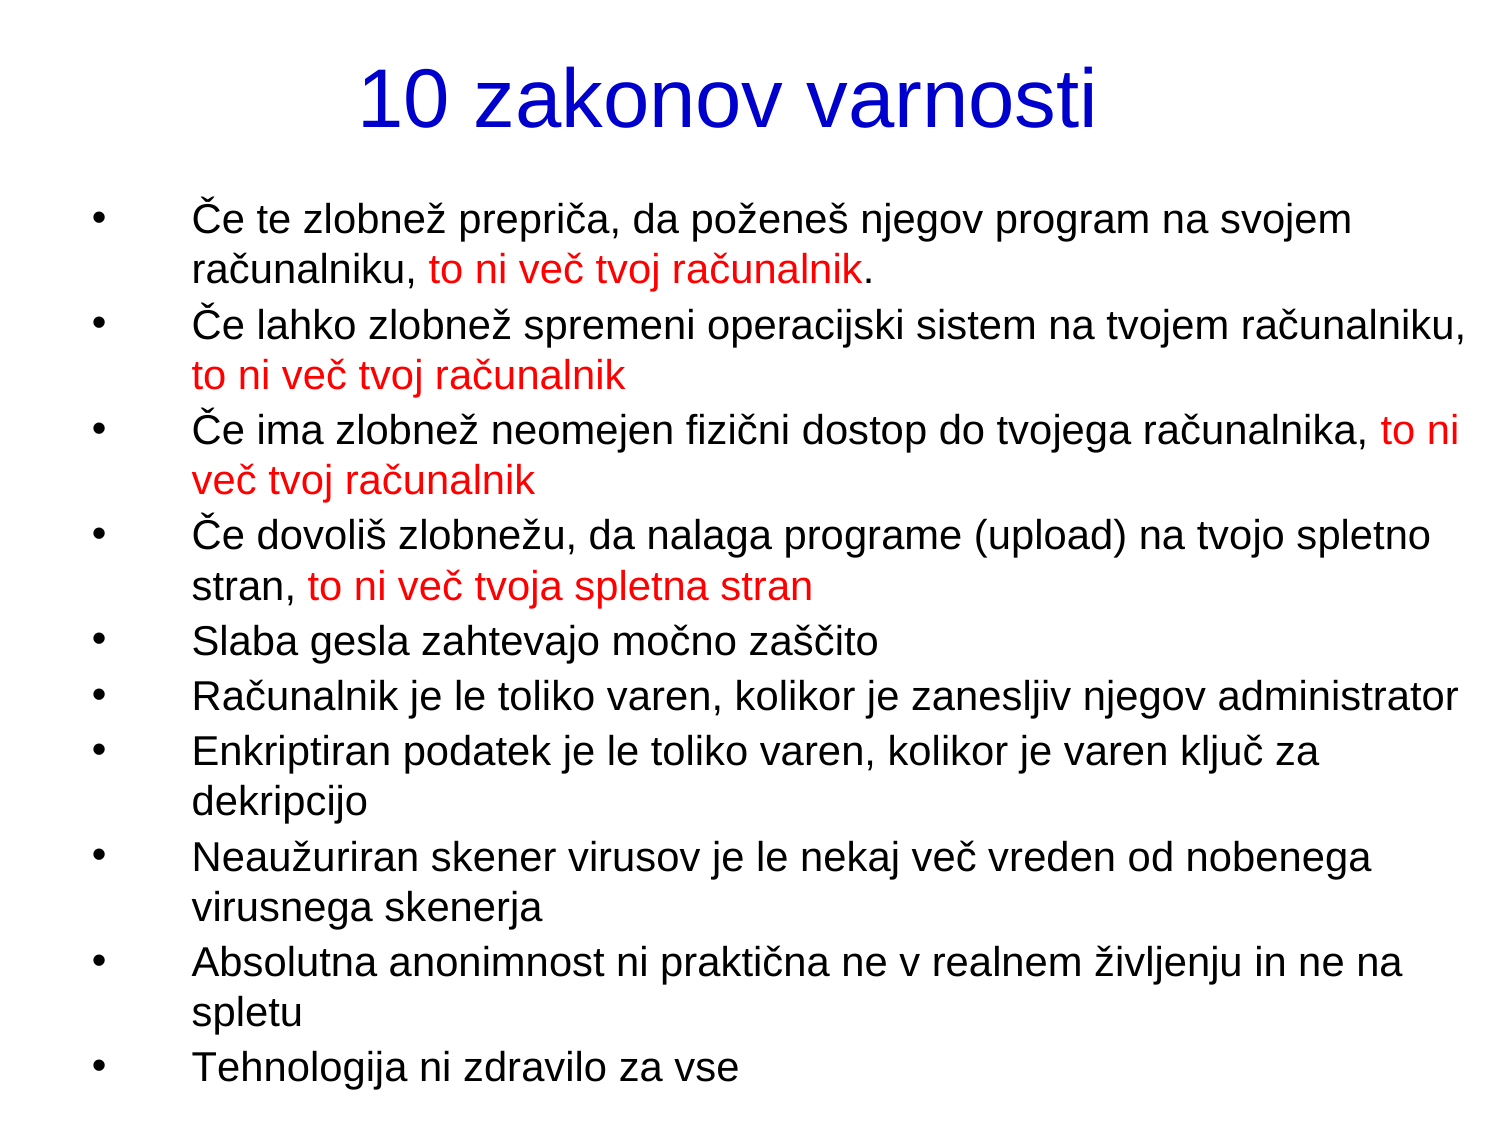

# 10 zakonov varnosti
Če te zlobnež prepriča, da poženeš njegov program na svojem računalniku, to ni več tvoj računalnik.
Če lahko zlobnež spremeni operacijski sistem na tvojem računalniku, to ni več tvoj računalnik
Če ima zlobnež neomejen fizični dostop do tvojega računalnika, to ni več tvoj računalnik
Če dovoliš zlobnežu, da nalaga programe (upload) na tvojo spletno stran, to ni več tvoja spletna stran
Slaba gesla zahtevajo močno zaščito
Računalnik je le toliko varen, kolikor je zanesljiv njegov administrator
Enkriptiran podatek je le toliko varen, kolikor je varen ključ za dekripcijo
Neaužuriran skener virusov je le nekaj več vreden od nobenega virusnega skenerja
Absolutna anonimnost ni praktična ne v realnem življenju in ne na spletu
Tehnologija ni zdravilo za vse